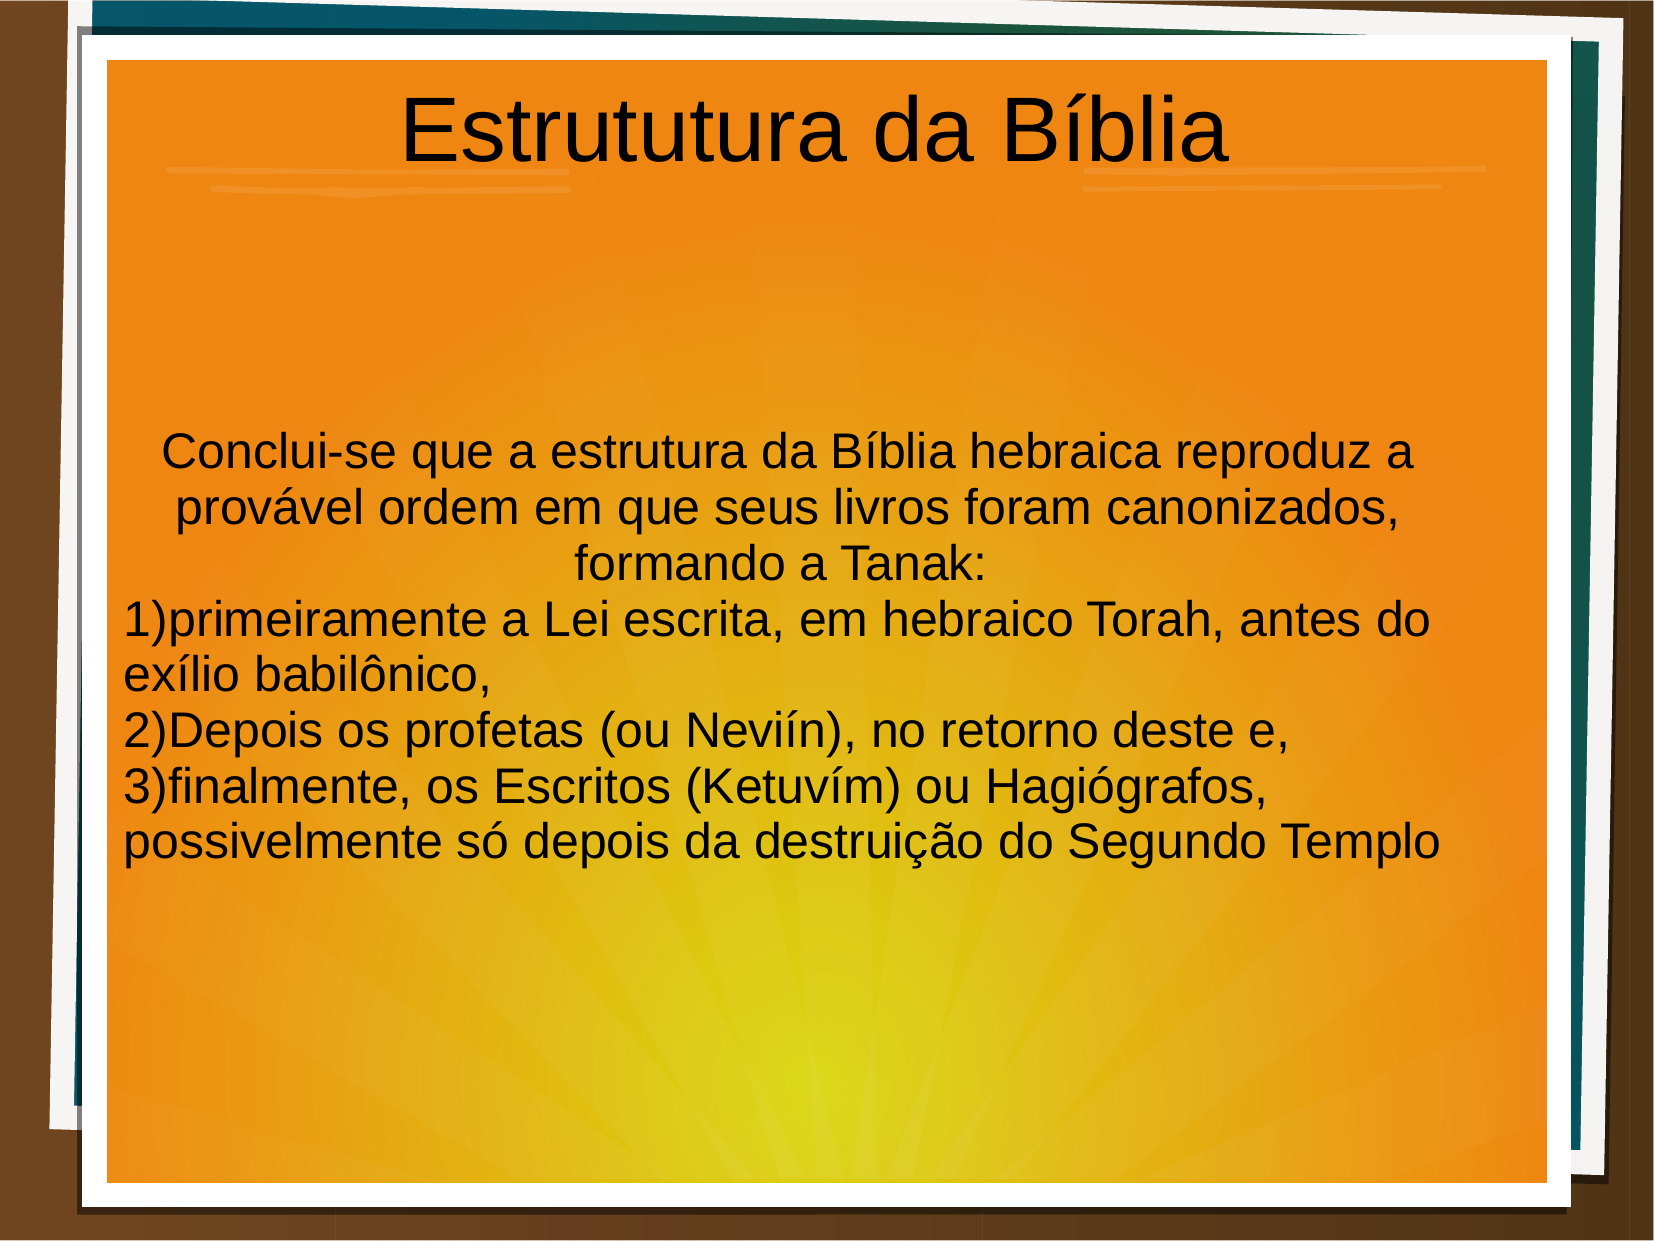

# Estrututura da Bíblia
Conclui-se que a estrutura da Bíblia hebraica reproduz a provável ordem em que seus livros foram canonizados, formando a Tanak:
primeiramente a Lei escrita, em hebraico Torah, antes do exílio babilônico,
Depois os profetas (ou Neviín), no retorno deste e,
finalmente, os Escritos (Ketuvím) ou Hagiógrafos, possivelmente só depois da destruição do Segundo Templo